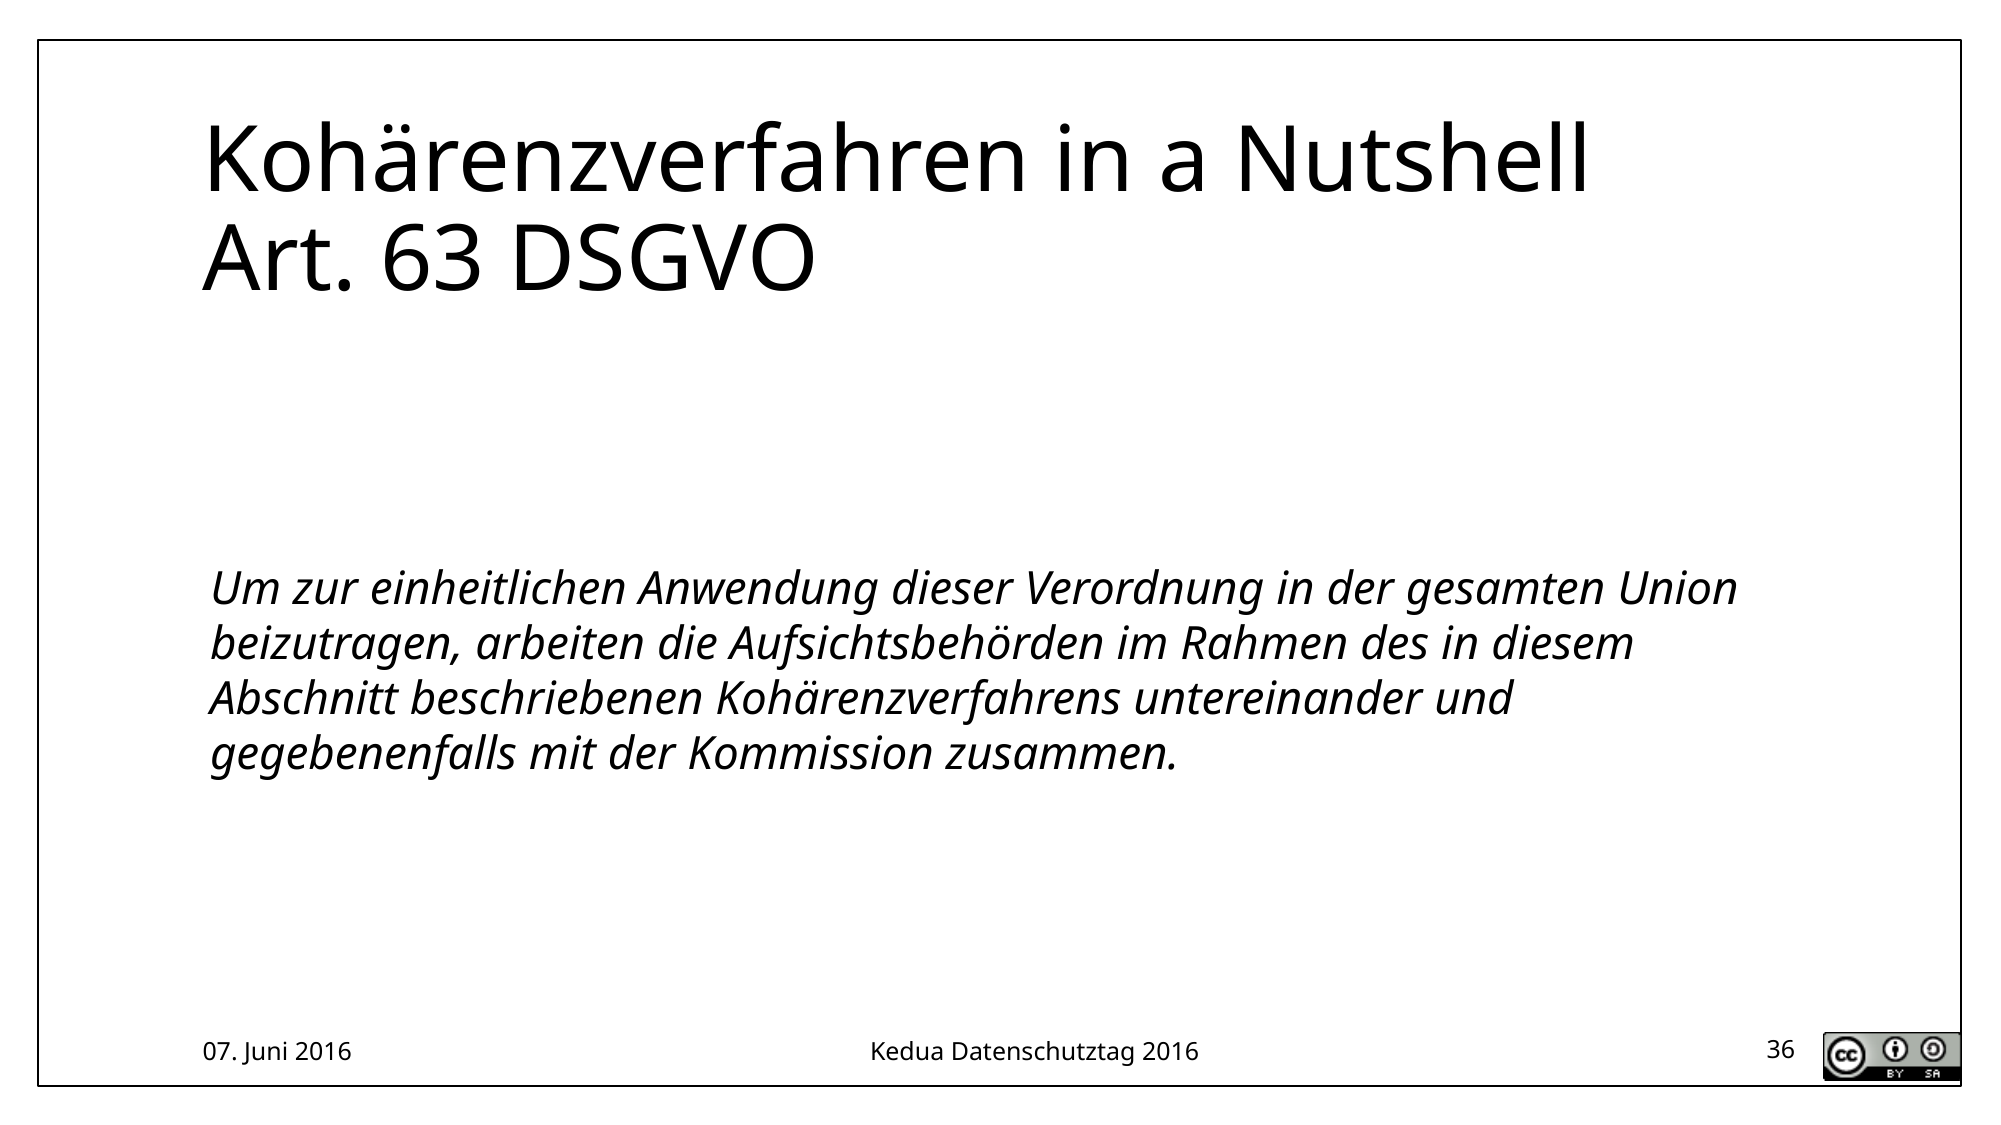

# Kohärenzverfahren in a Nutshell Art. 63 DSGVO
Um zur einheitlichen Anwendung dieser Verordnung in der gesamten Union beizutragen, arbeiten die Aufsichtsbehörden im Rahmen des in diesem Abschnitt beschriebenen Kohärenzverfahrens untereinander und gegebenenfalls mit der Kommission zusammen.
07. Juni 2016
Kedua Datenschutztag 2016